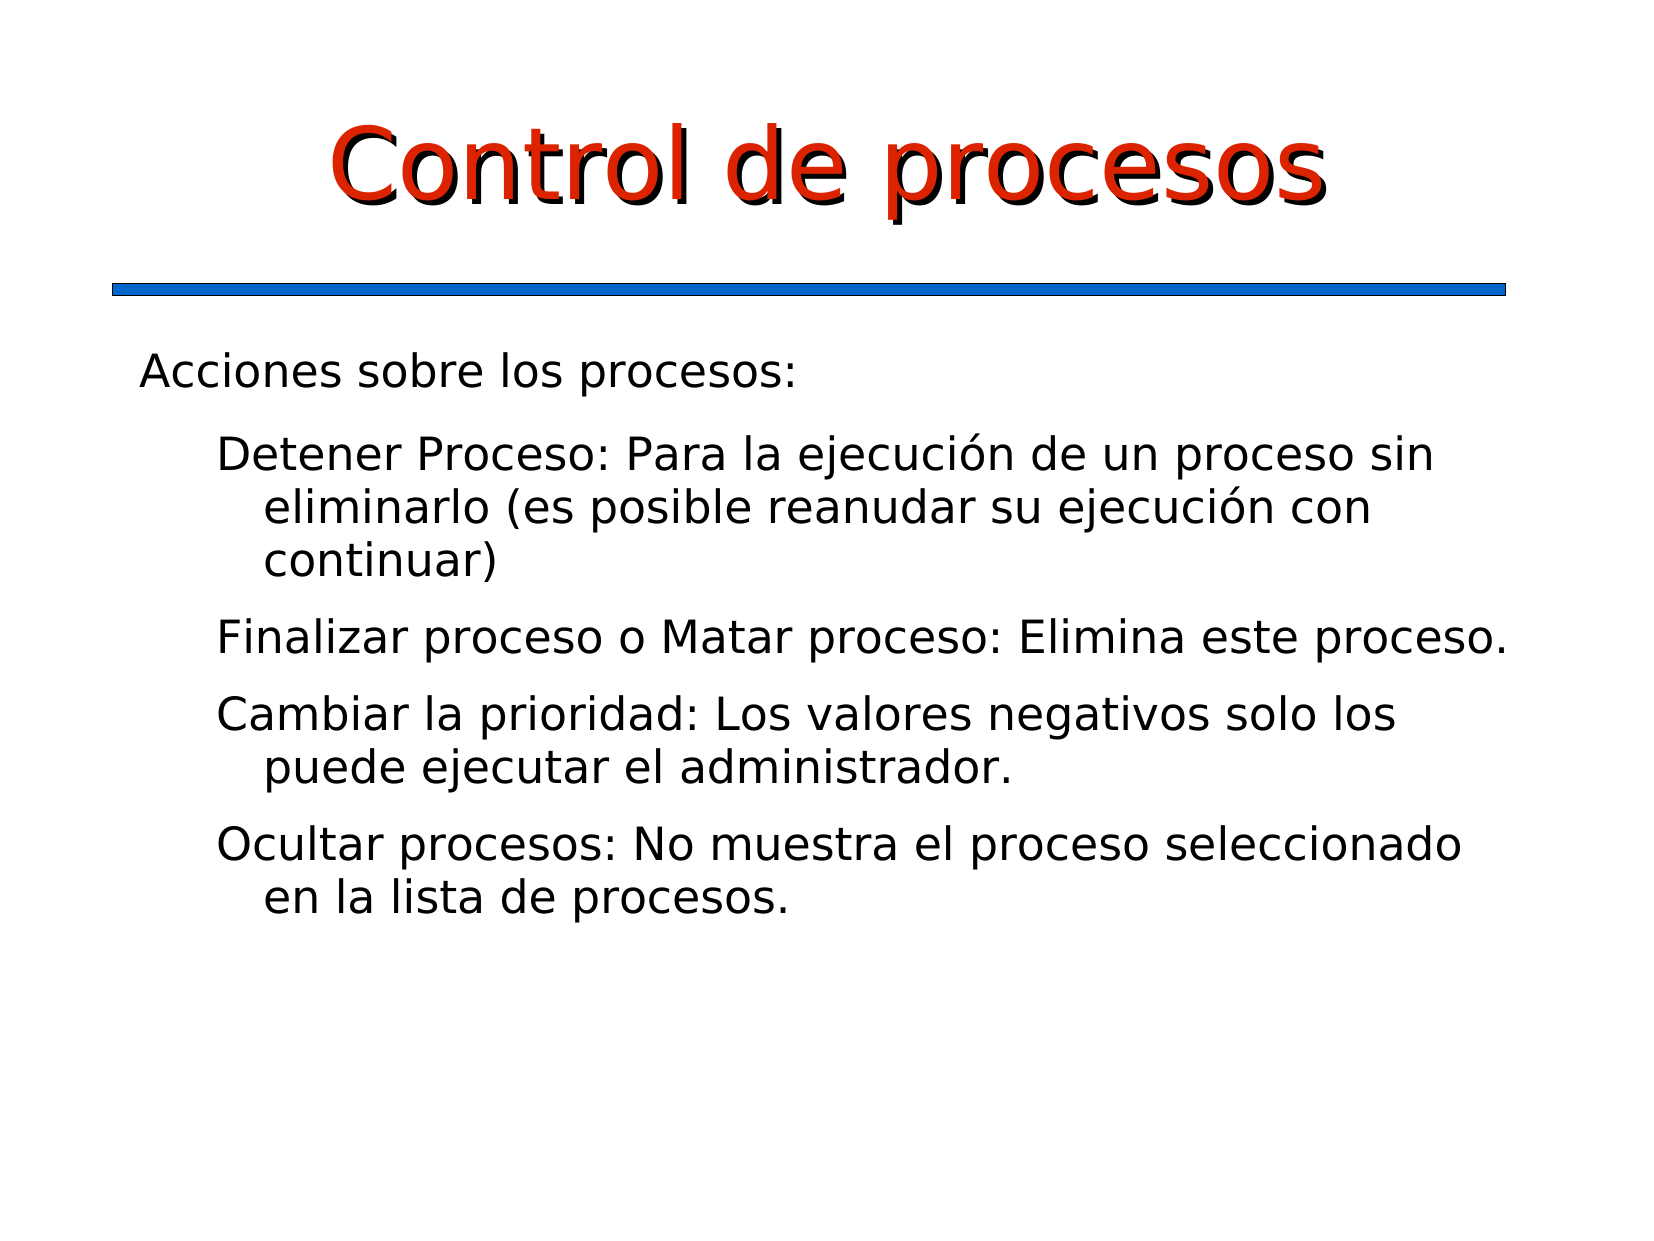

# Control de procesos
Acciones sobre los procesos:
Detener Proceso: Para la ejecución de un proceso sin eliminarlo (es posible reanudar su ejecución con continuar)
Finalizar proceso o Matar proceso: Elimina este proceso.
Cambiar la prioridad: Los valores negativos solo los puede ejecutar el administrador.
Ocultar procesos: No muestra el proceso seleccionado en la lista de procesos.